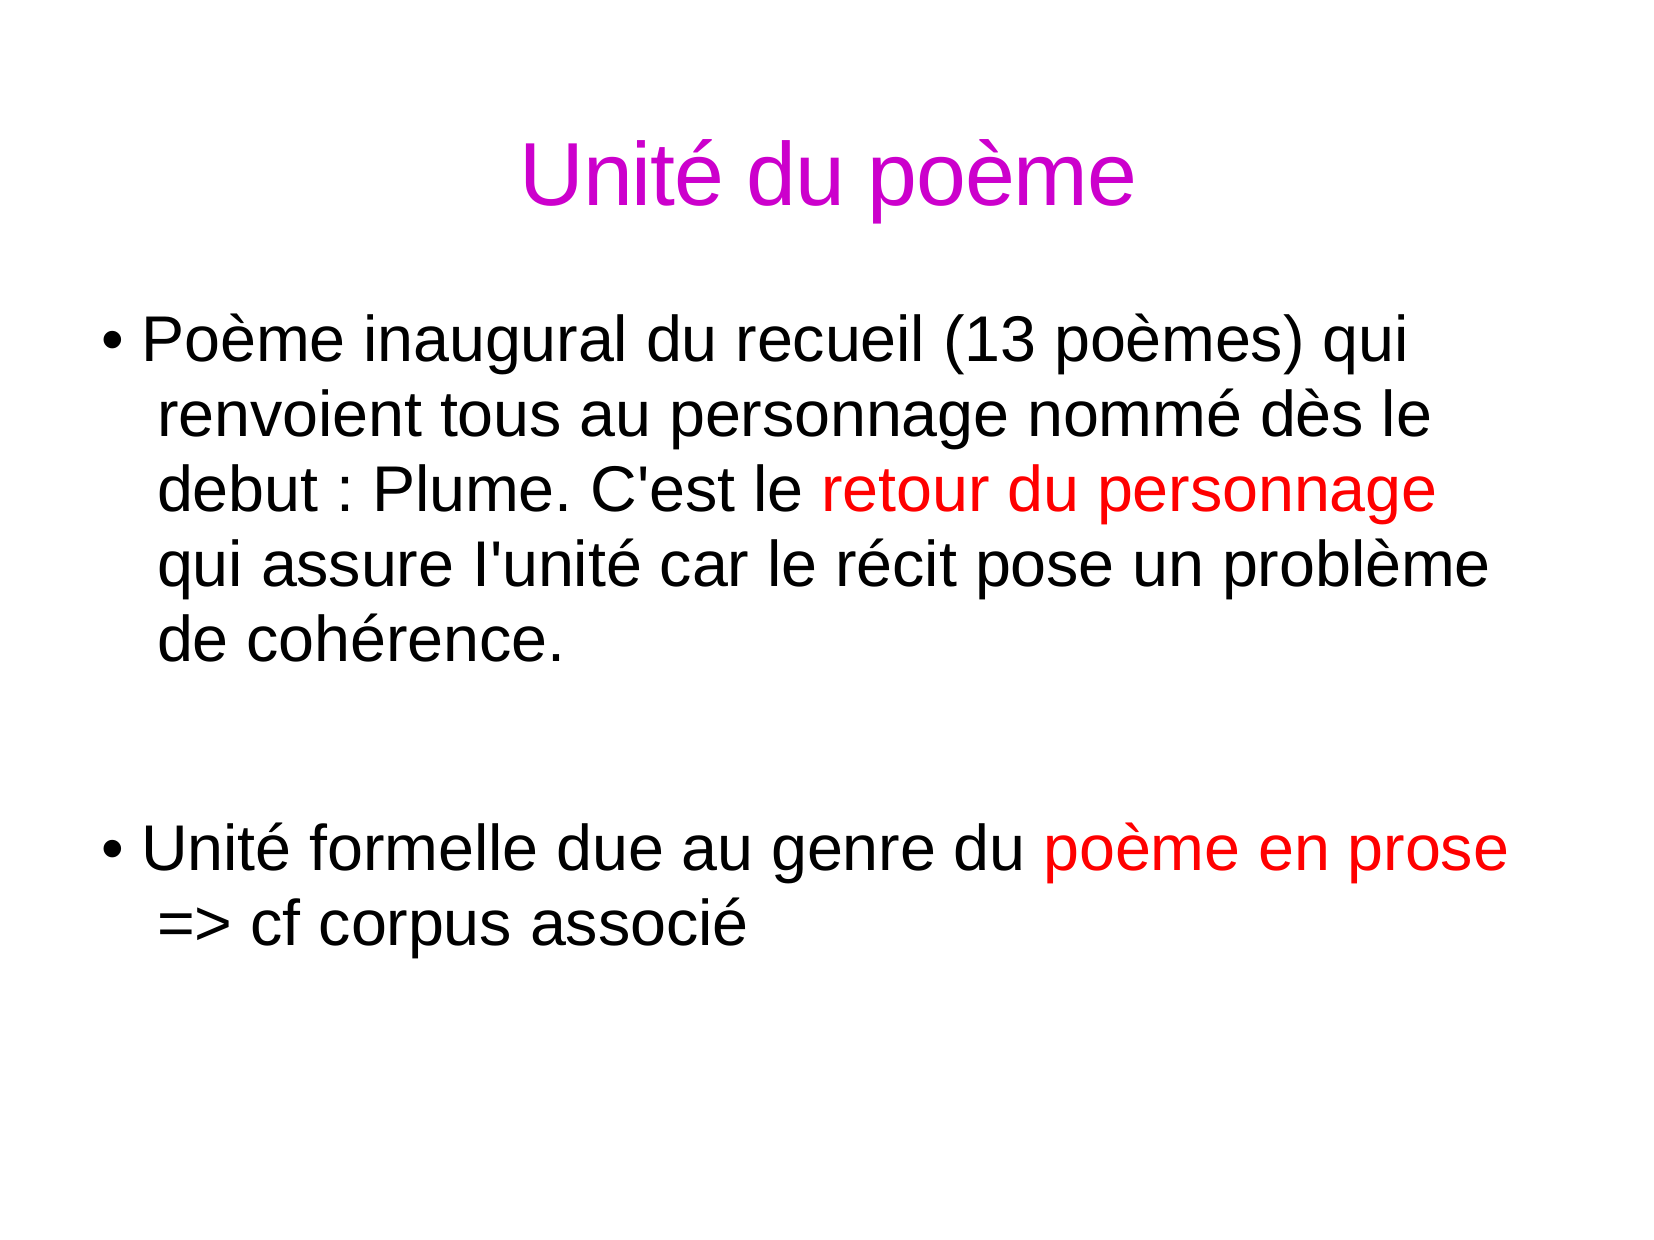

Unité du poème
• Poème inaugural du recueil (13 poèmes) qui renvoient tous au personnage nommé dès le debut : Plume. C'est le retour du personnage qui assure I'unité car le récit pose un problème de cohérence.
• Unité formelle due au genre du poème en prose => cf corpus associé